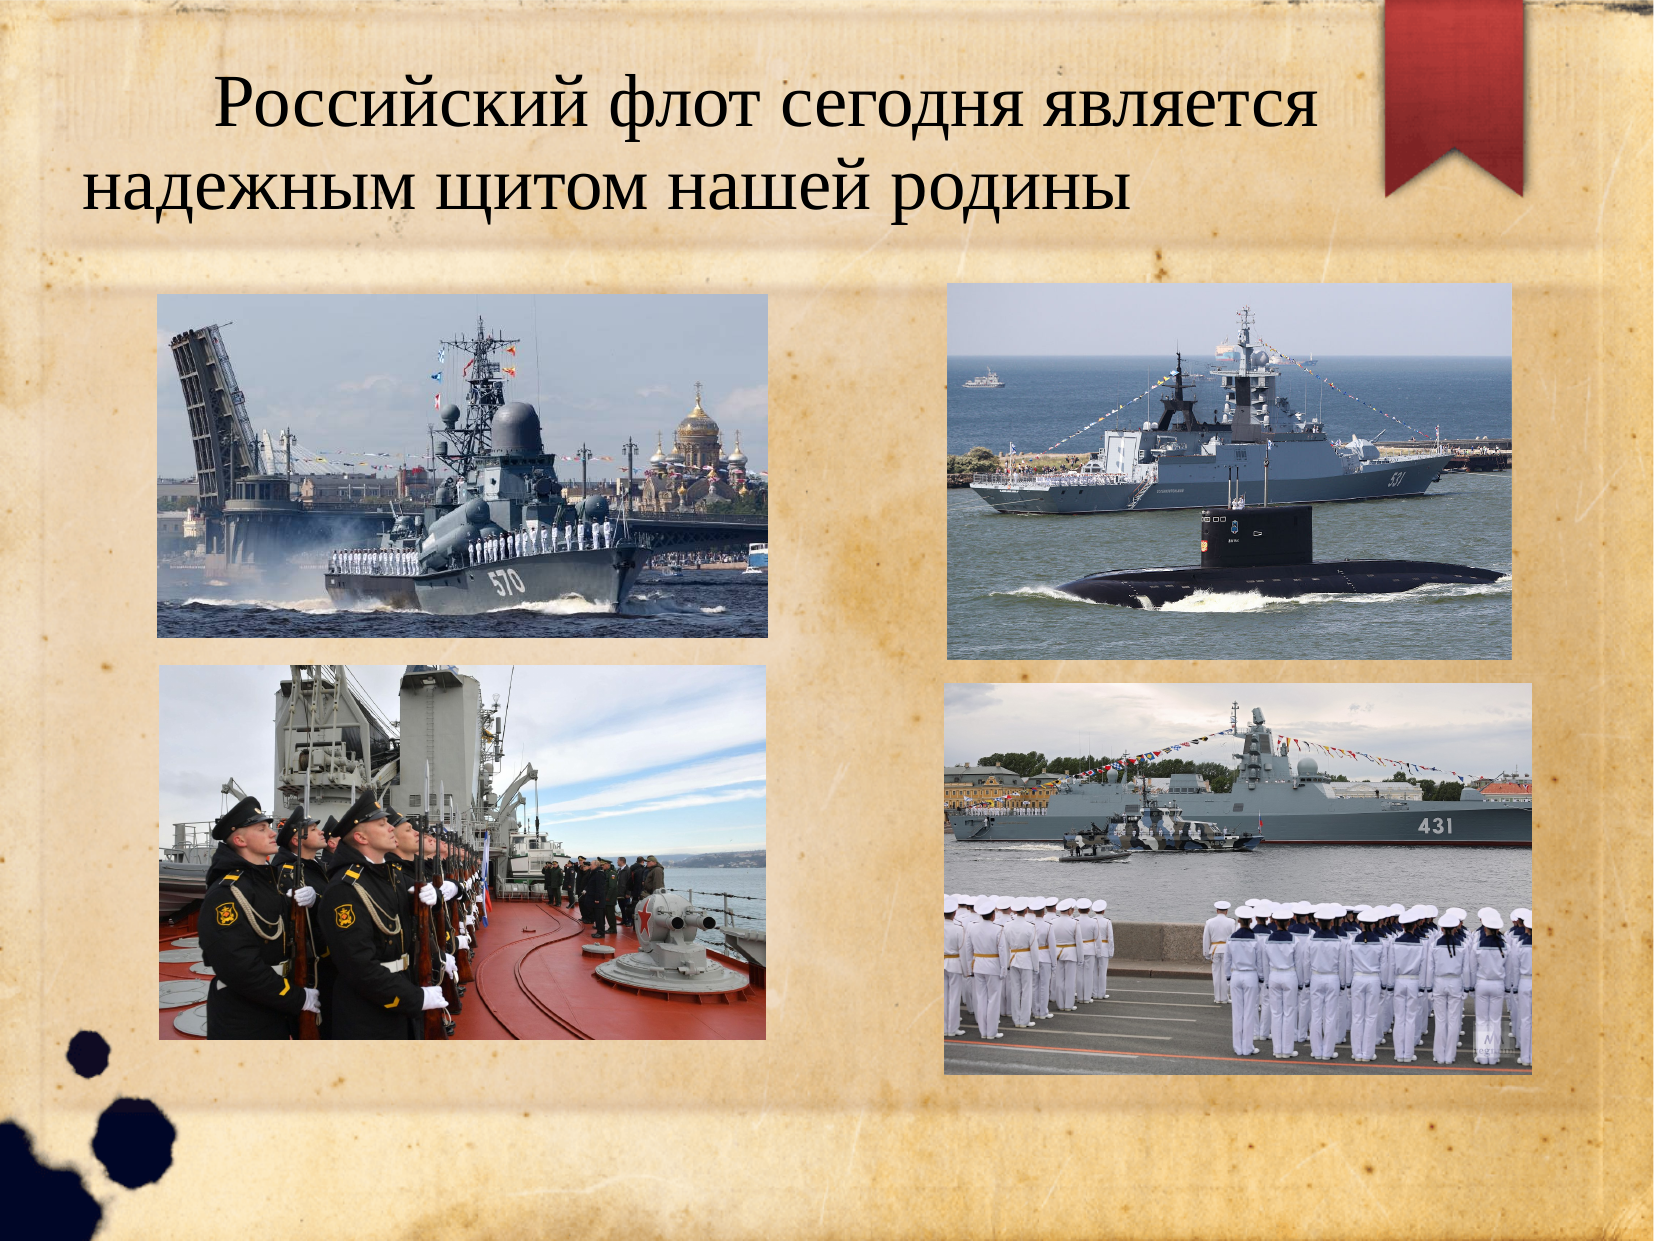

# Российский флот сегодня является надежным щитом нашей родины